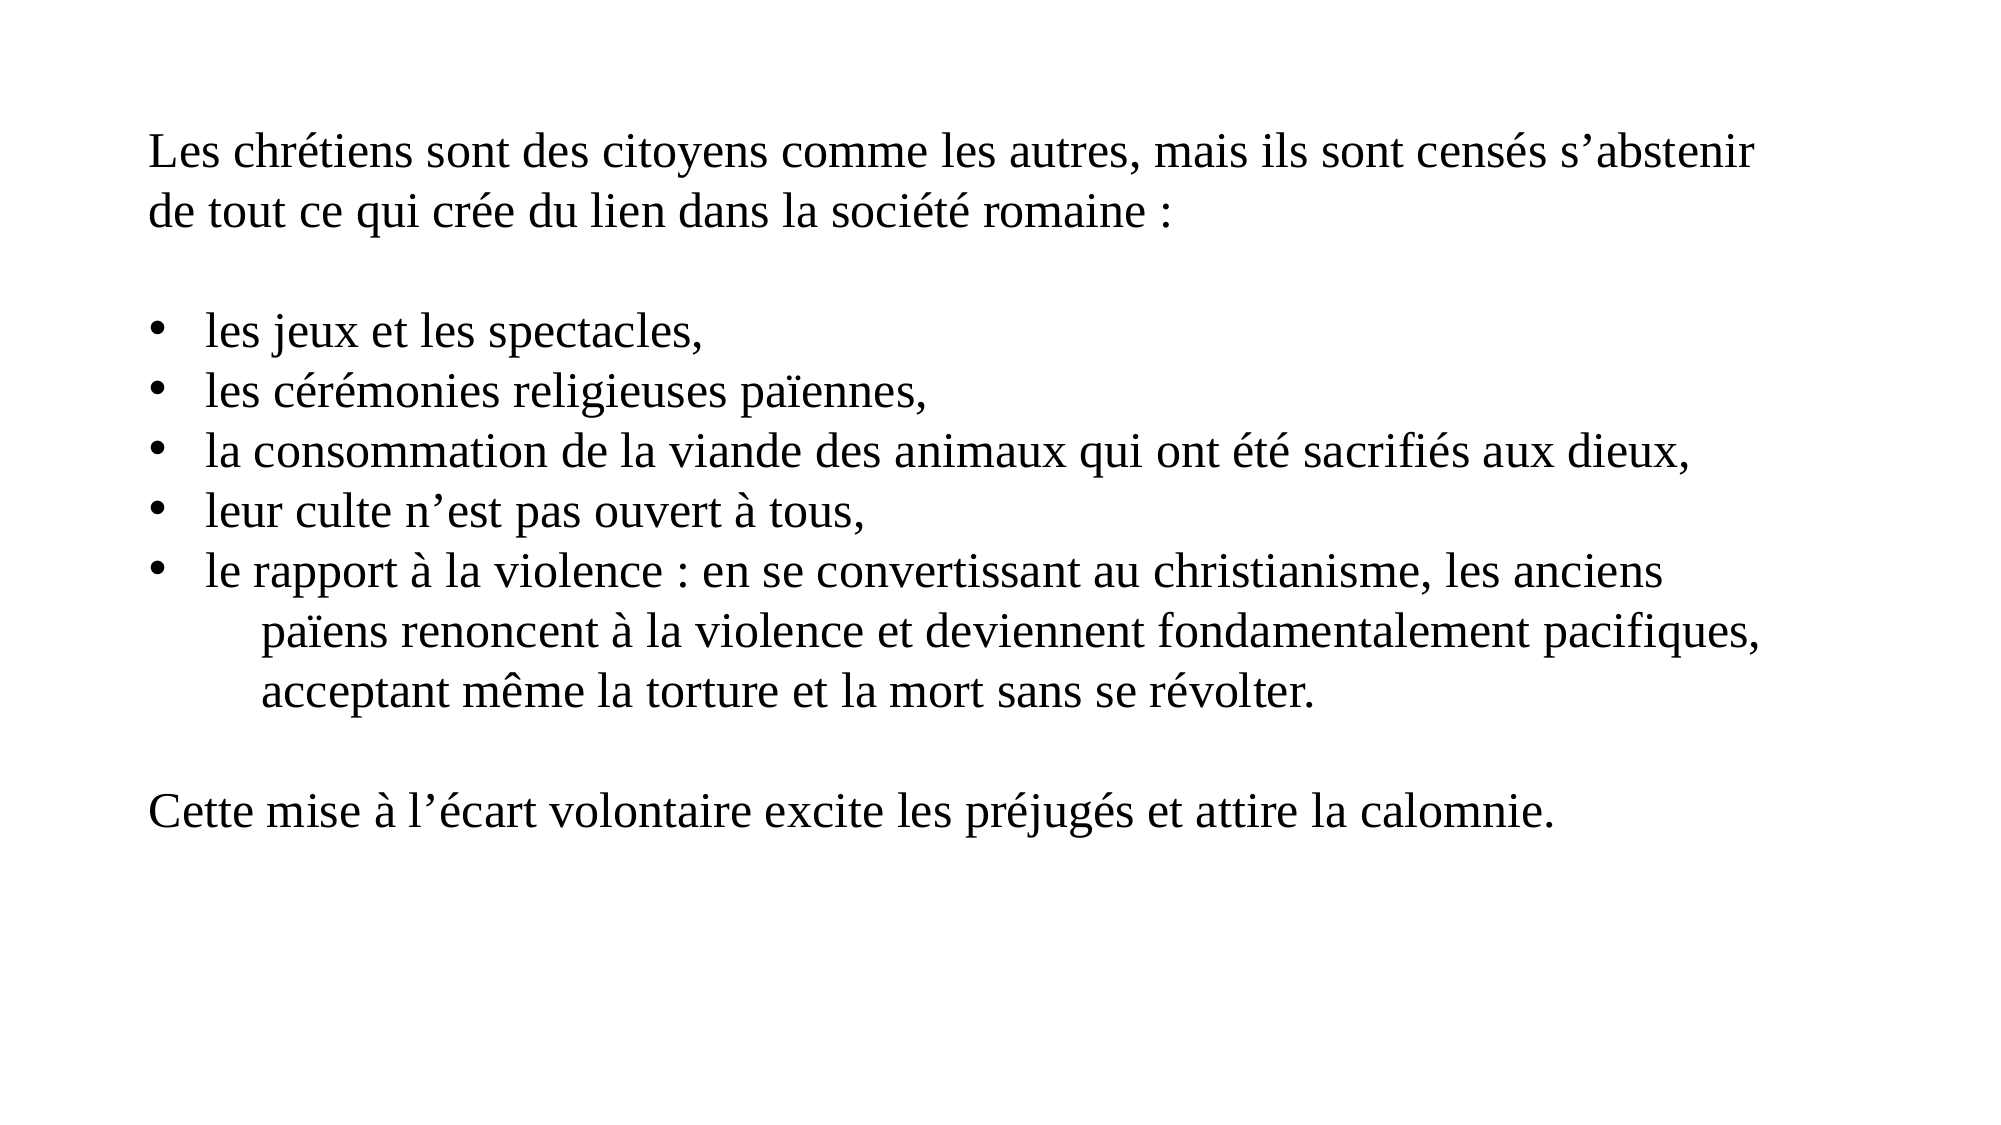

Les chrétiens sont des citoyens comme les autres, mais ils sont censés s’abstenir de tout ce qui crée du lien dans la société romaine :
les jeux et les spectacles,
les cérémonies religieuses païennes,
la consommation de la viande des animaux qui ont été sacrifiés aux dieux,
leur culte n’est pas ouvert à tous,
le rapport à la violence : en se convertissant au christianisme, les anciens païens renoncent à la violence et deviennent fondamentalement pacifiques, acceptant même la torture et la mort sans se révolter.
Cette mise à l’écart volontaire excite les préjugés et attire la calomnie.